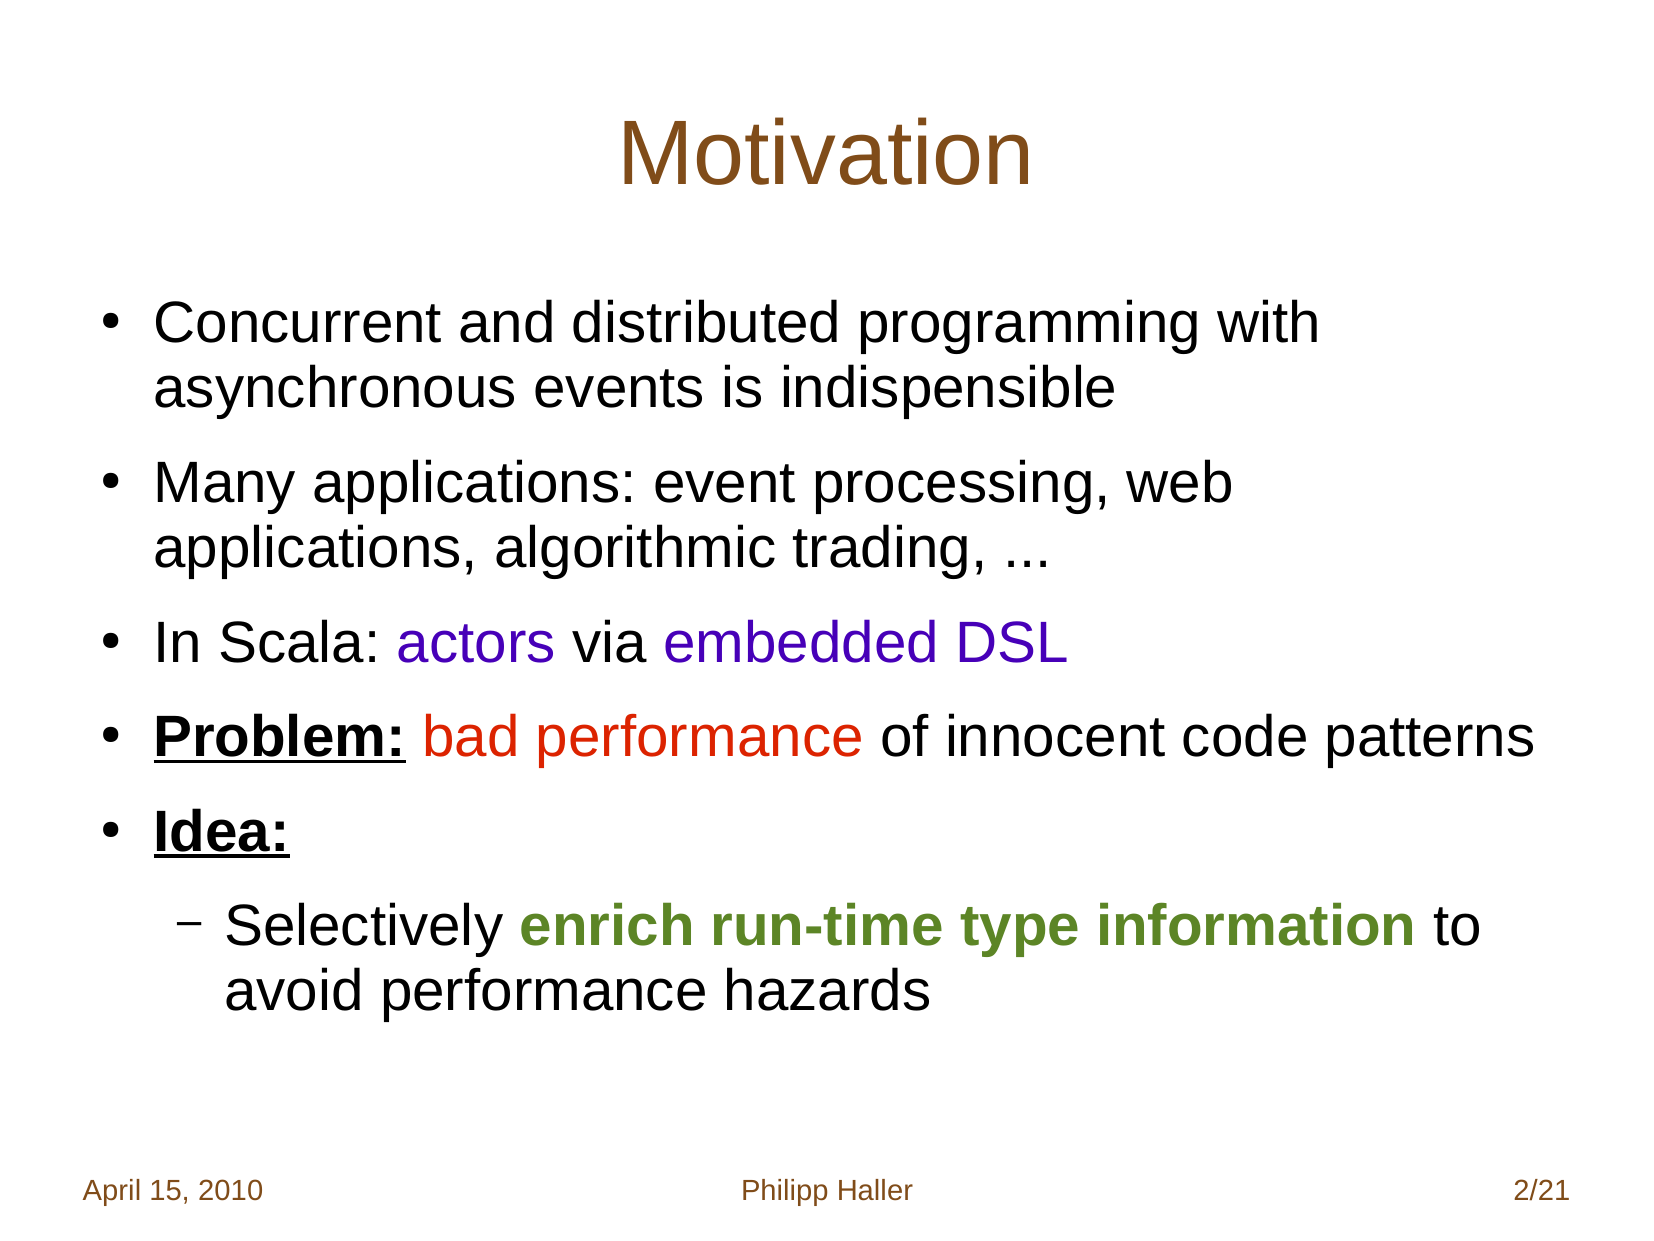

# Motivation
Concurrent and distributed programming with asynchronous events is indispensible
Many applications: event processing, web applications, algorithmic trading, ...
In Scala: actors via embedded DSL
Problem: bad performance of innocent code patterns
Idea:
Selectively enrich run-time type information to avoid performance hazards
April 15, 2010
Translucent Functions
2